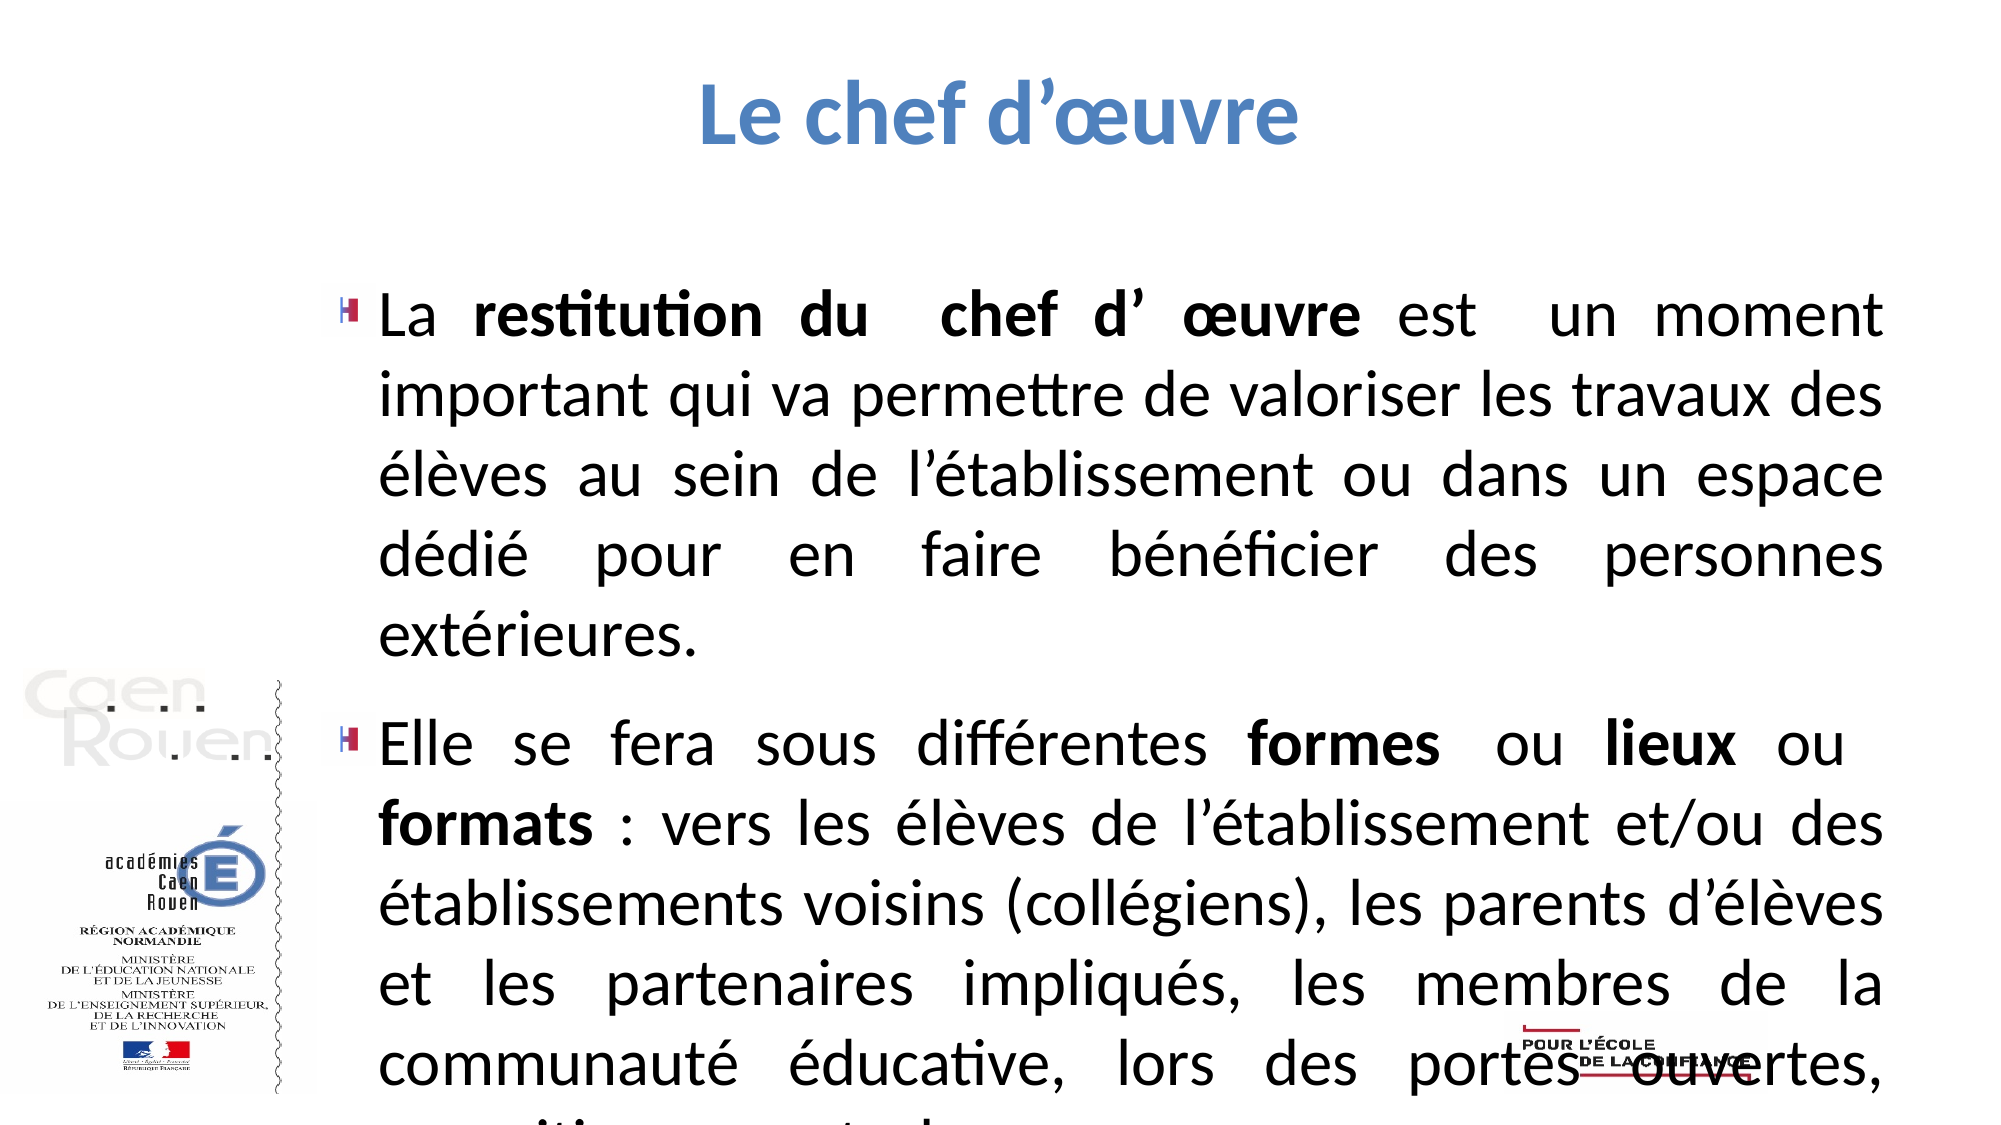

# Le chef d’œuvre
La restitution du chef d’ œuvre est un moment important qui va permettre de valoriser les travaux des élèves au sein de l’établissement ou dans un espace dédié pour en faire bénéficier des personnes extérieures.
Elle se fera sous différentes formes  ou lieux ou formats : vers les élèves de l’établissement et/ou des établissements voisins (collégiens), les parents d’élèves et les partenaires impliqués, les membres de la communauté éducative, lors des portes ouvertes, expositions, spectacles…..